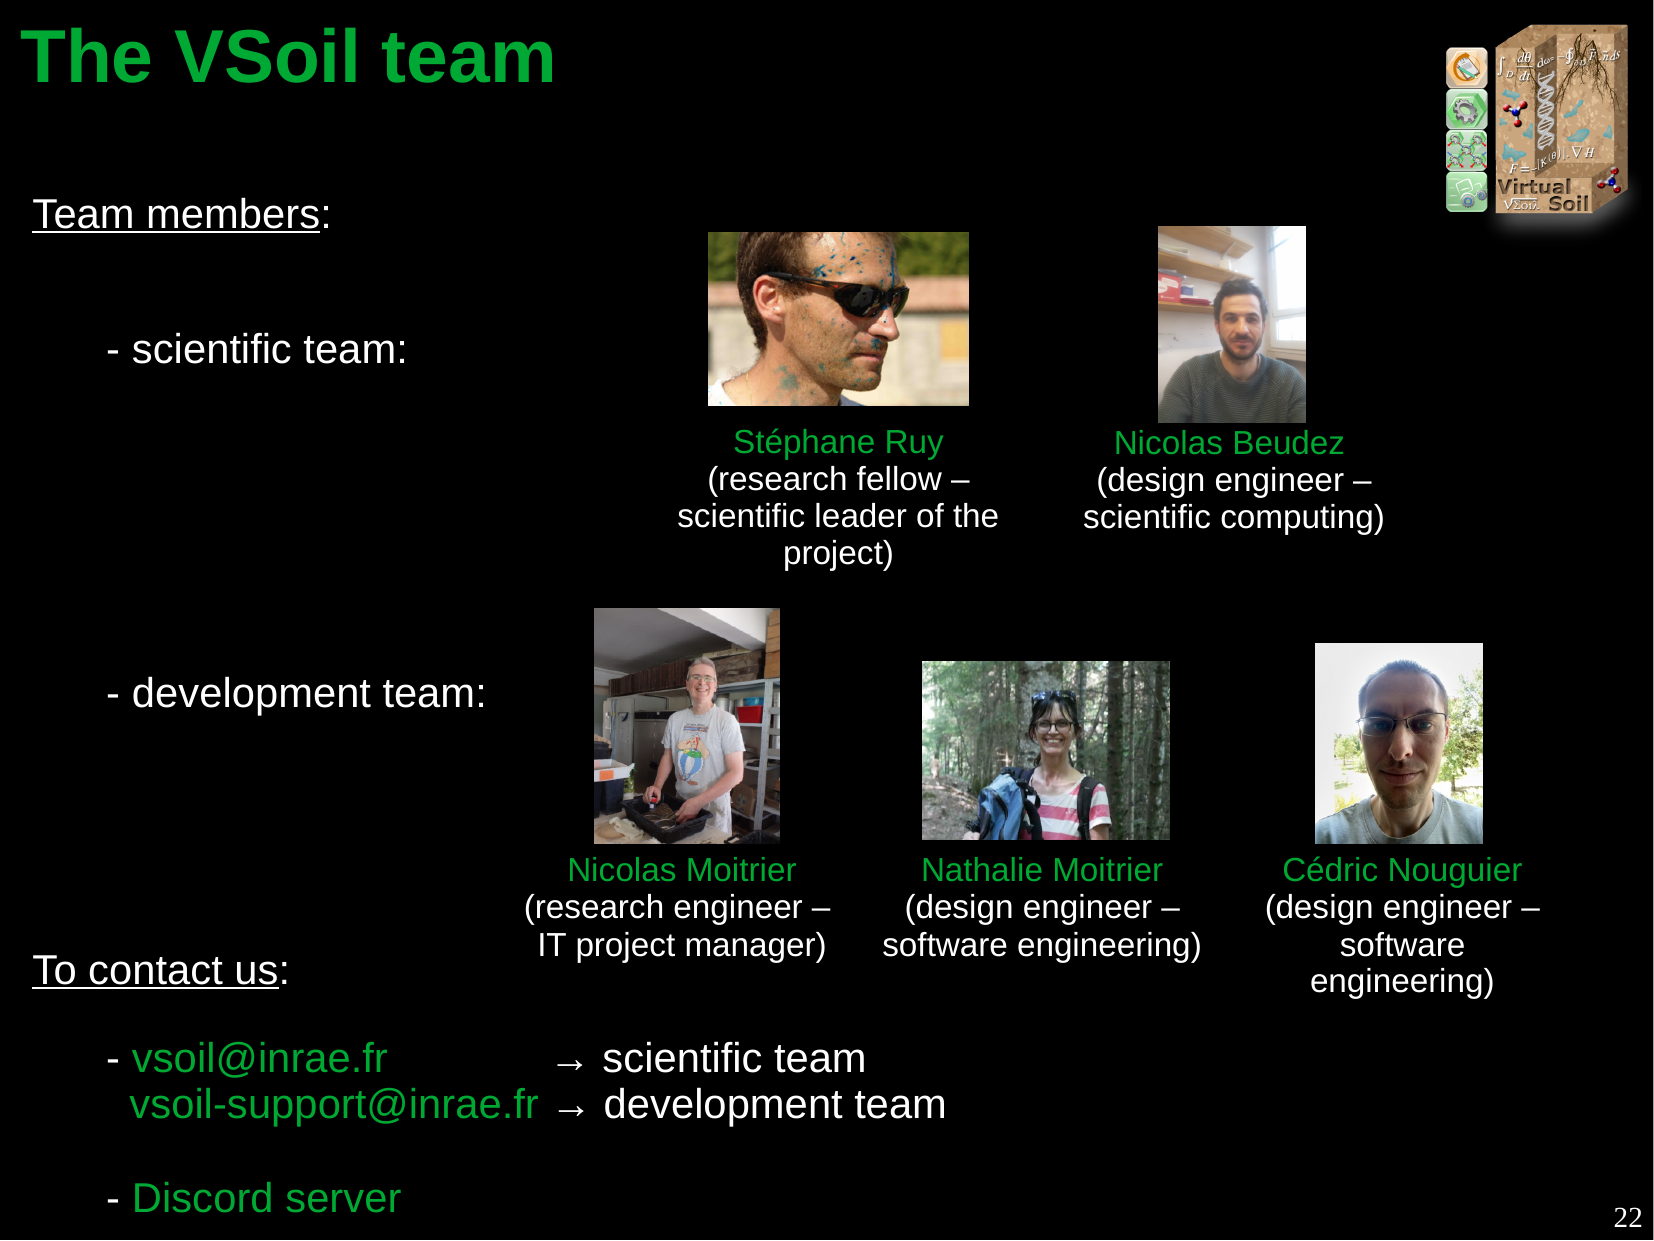

The VSoil team
Team members:
	- scientific team:
	- development team:
Stéphane Ruy
(research fellow – scientific leader of the project)
Nicolas Beudez
(design engineer – scientific computing)
Nicolas Moitrier
(research engineer –
IT project manager)
Nathalie Moitrier
(design engineer – software engineering)
Cédric Nouguier
(design engineer – software engineering)
To contact us:
	- vsoil@inrae.fr		 	→ scientific team
	 vsoil-support@inrae.fr → development team
	- Discord server
22